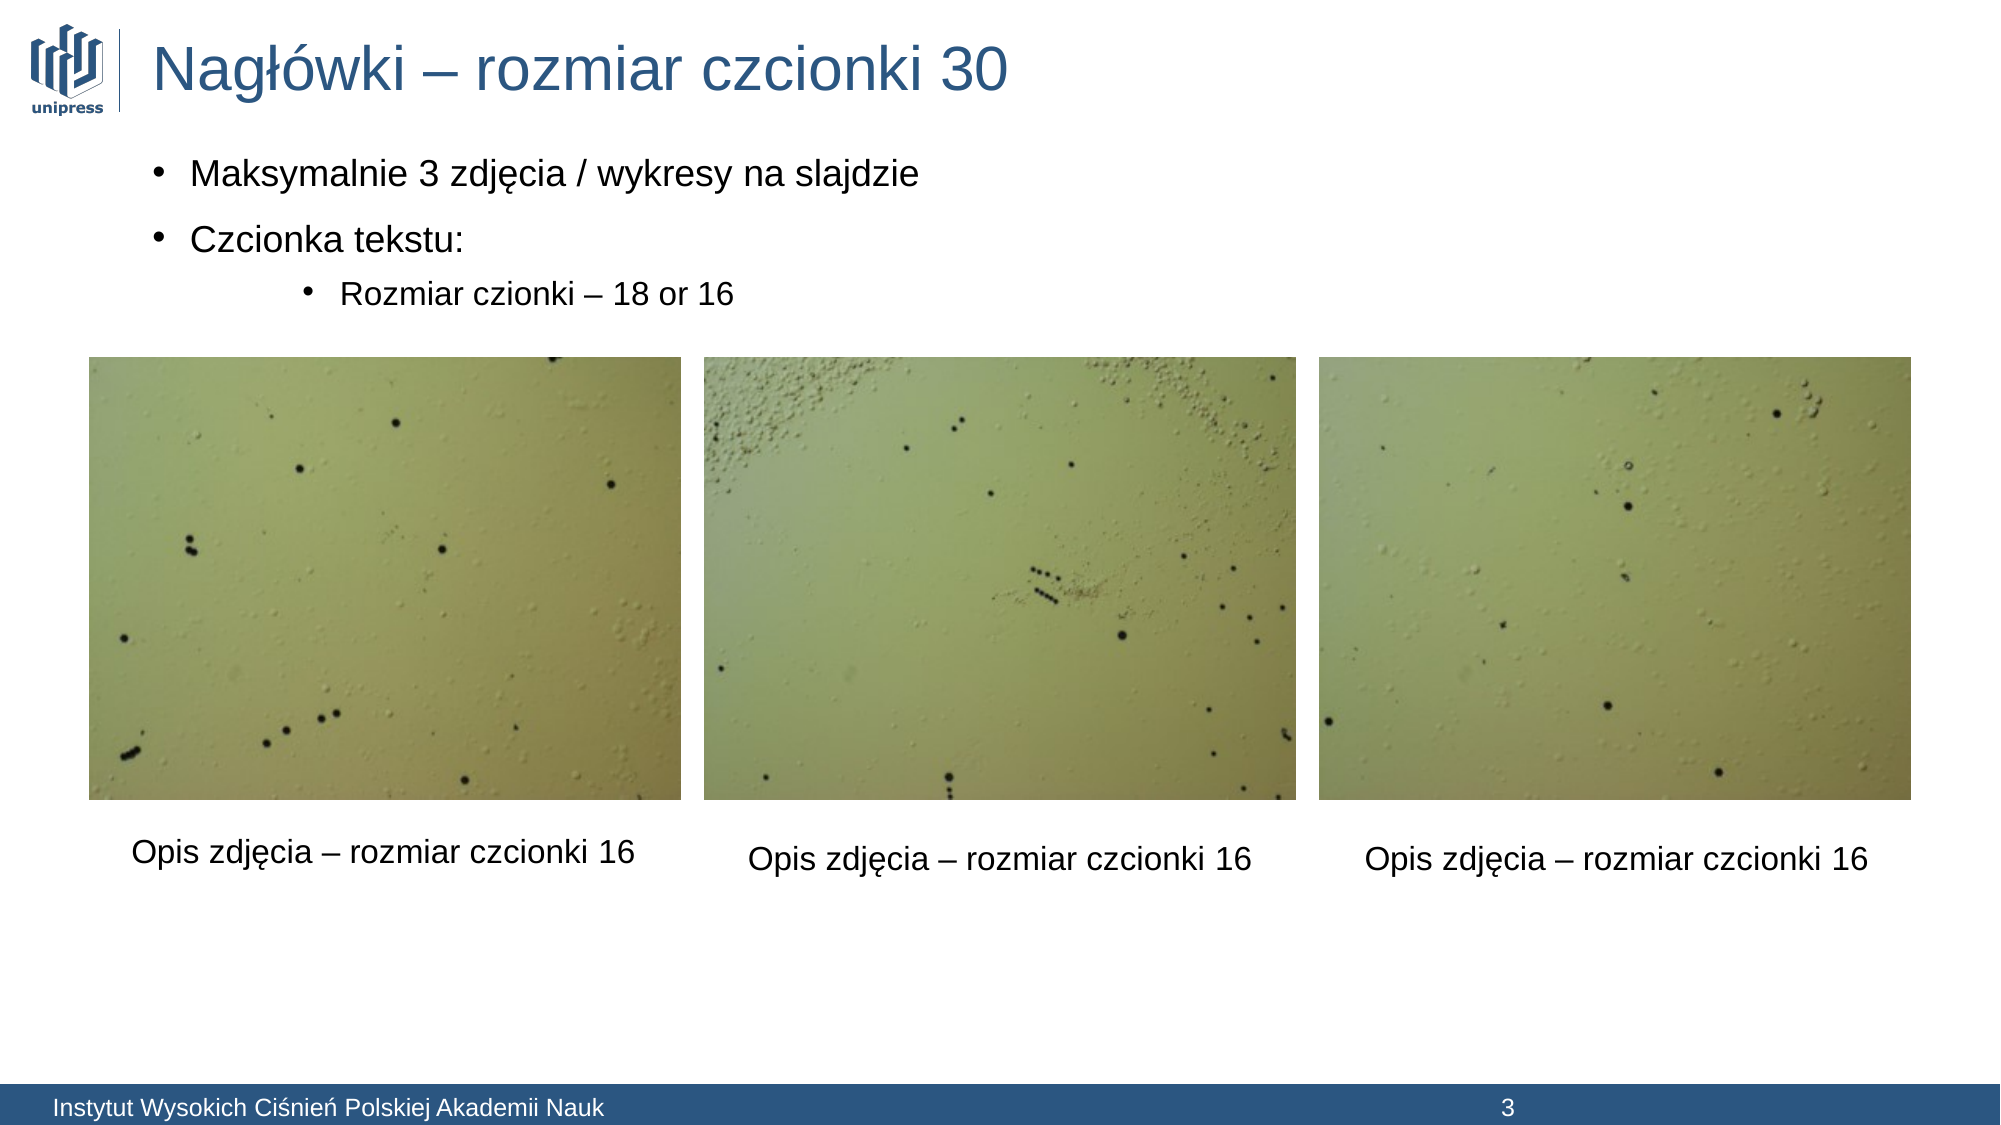

# Nagłówki – rozmiar czcionki 30
Maksymalnie 3 zdjęcia / wykresy na slajdzie
Czcionka tekstu:
Rozmiar czionki – 18 or 16
Opis zdjęcia – rozmiar czcionki 16
Opis zdjęcia – rozmiar czcionki 16
Opis zdjęcia – rozmiar czcionki 16